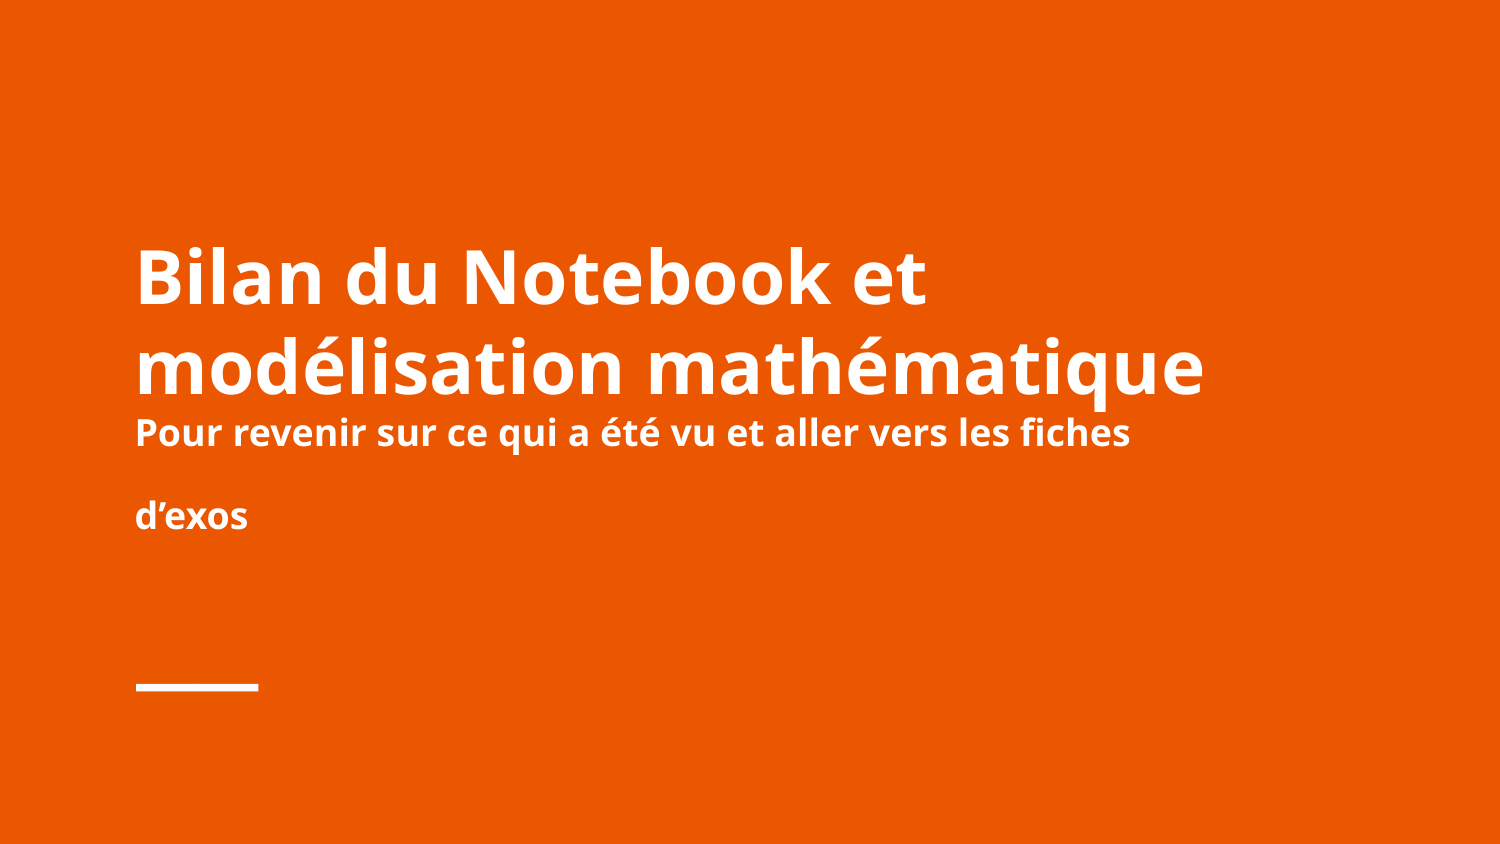

# Bilan du Notebook et modélisation mathématique Pour revenir sur ce qui a été vu et aller vers les fiches d’exos